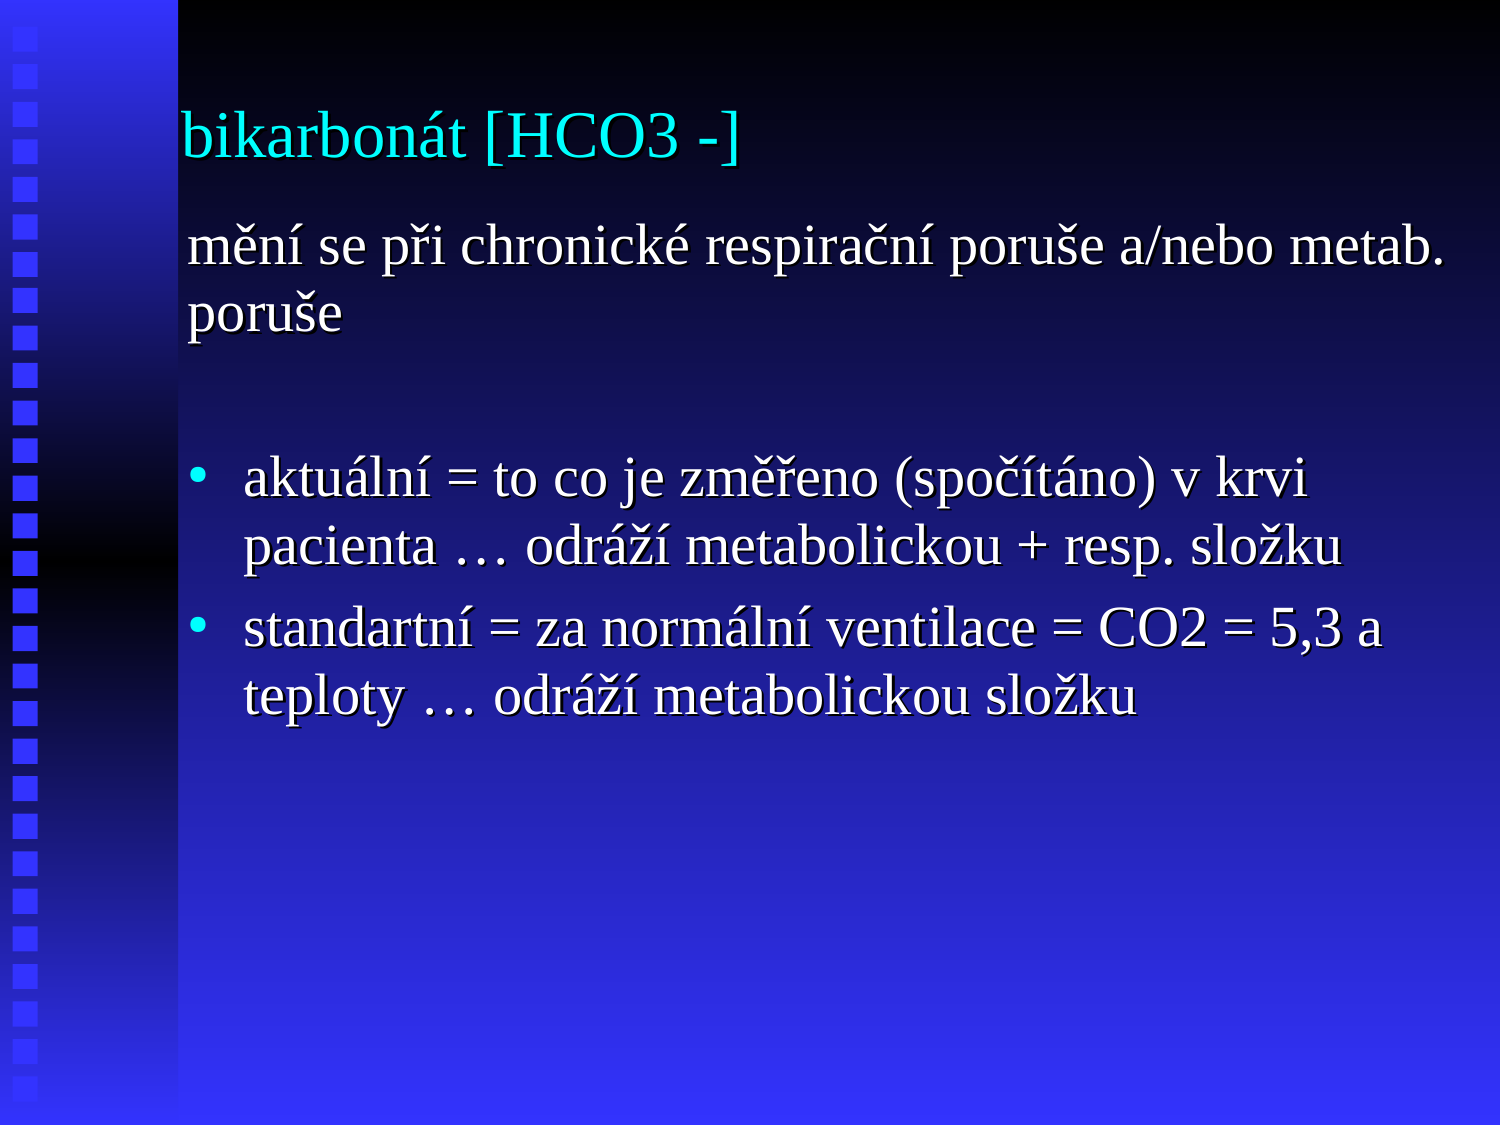

# bikarbonát [HCO3 -]
mění se při chronické respirační poruše a/nebo metab. poruše
aktuální = to co je změřeno (spočítáno) v krvi pacienta … odráží metabolickou + resp. složku
standartní = za normální ventilace = CO2 = 5,3 a teploty … odráží metabolickou složku